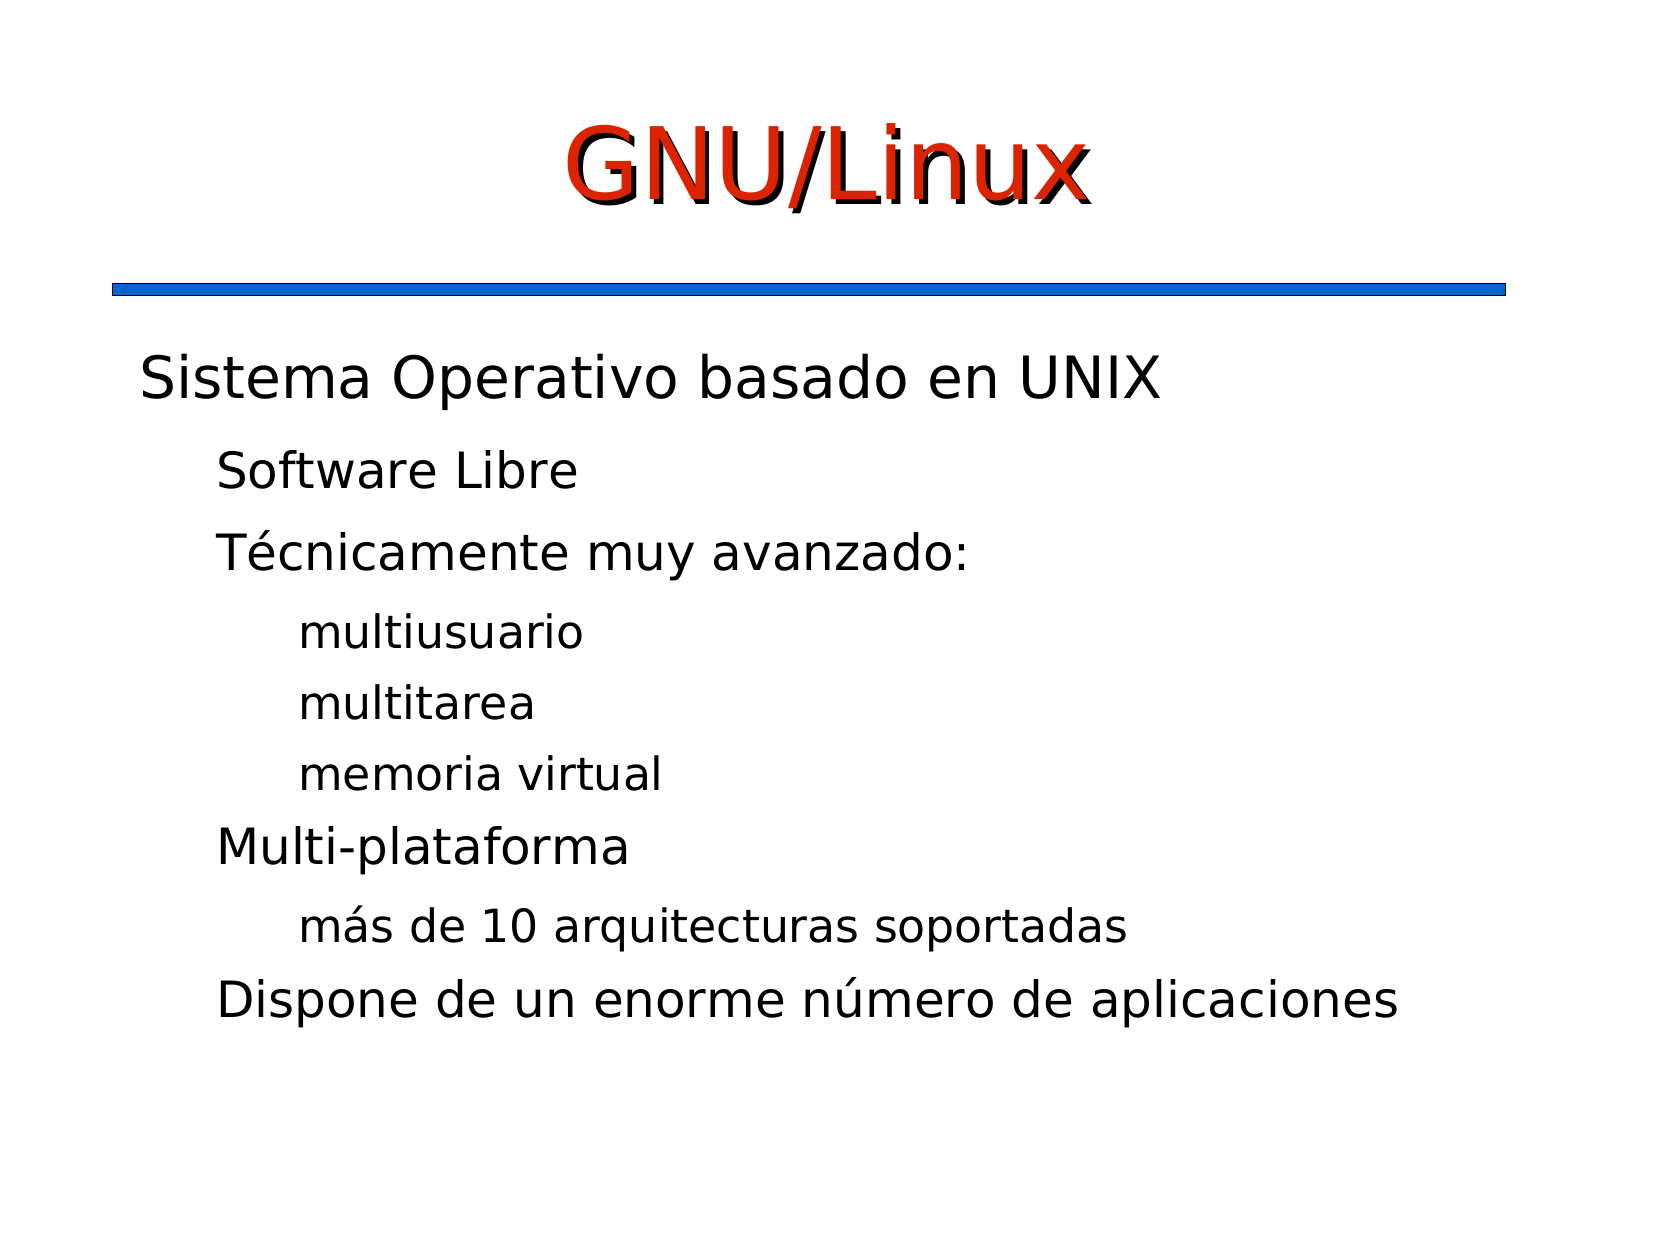

# GNU/Linux
Sistema Operativo basado en UNIX
Software Libre
Técnicamente muy avanzado:
multiusuario
multitarea
memoria virtual
Multi-plataforma
más de 10 arquitecturas soportadas
Dispone de un enorme número de aplicaciones